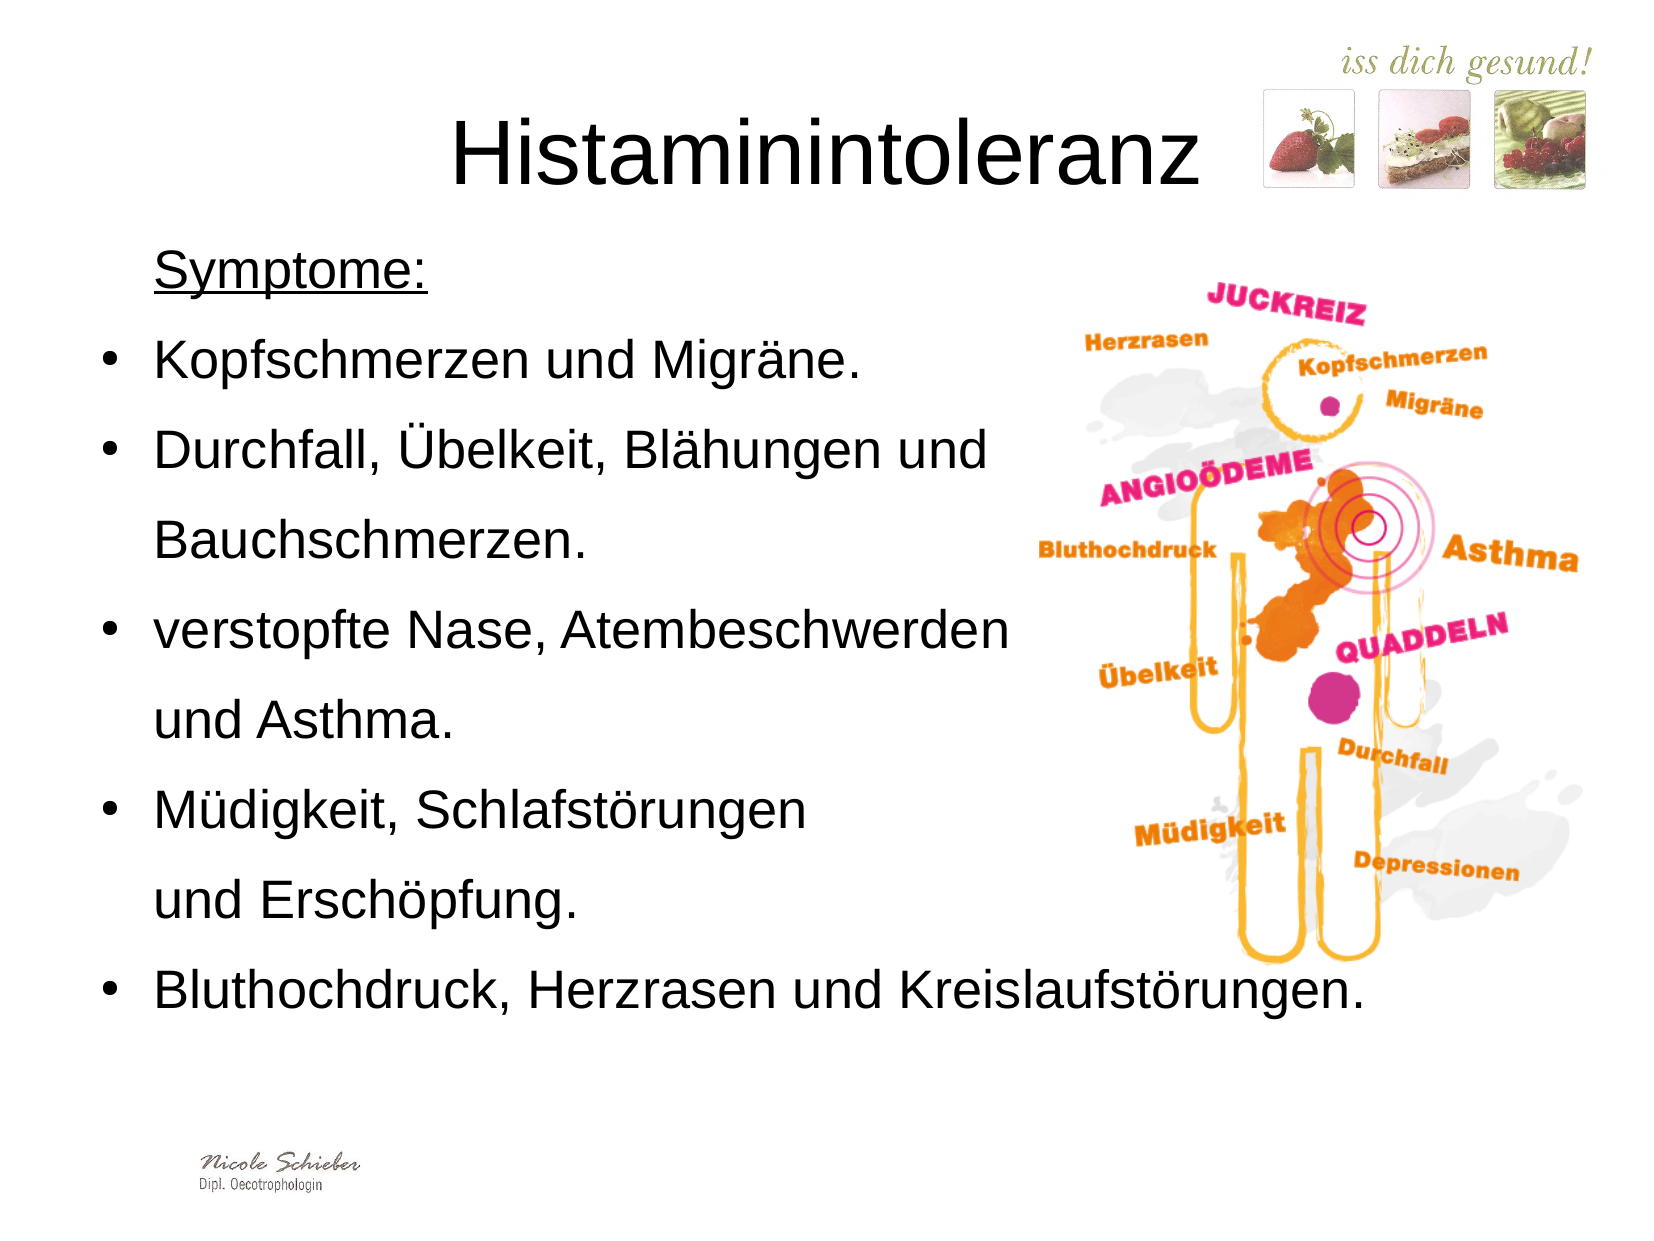

# Histaminintoleranz
Symptome:
Kopfschmerzen und Migräne.
Durchfall, Übelkeit, Blähungen und
Bauchschmerzen.
verstopfte Nase, Atembeschwerden
und Asthma.
Müdigkeit, Schlafstörungen
und Erschöpfung.
Bluthochdruck, Herzrasen und Kreislaufstörungen.